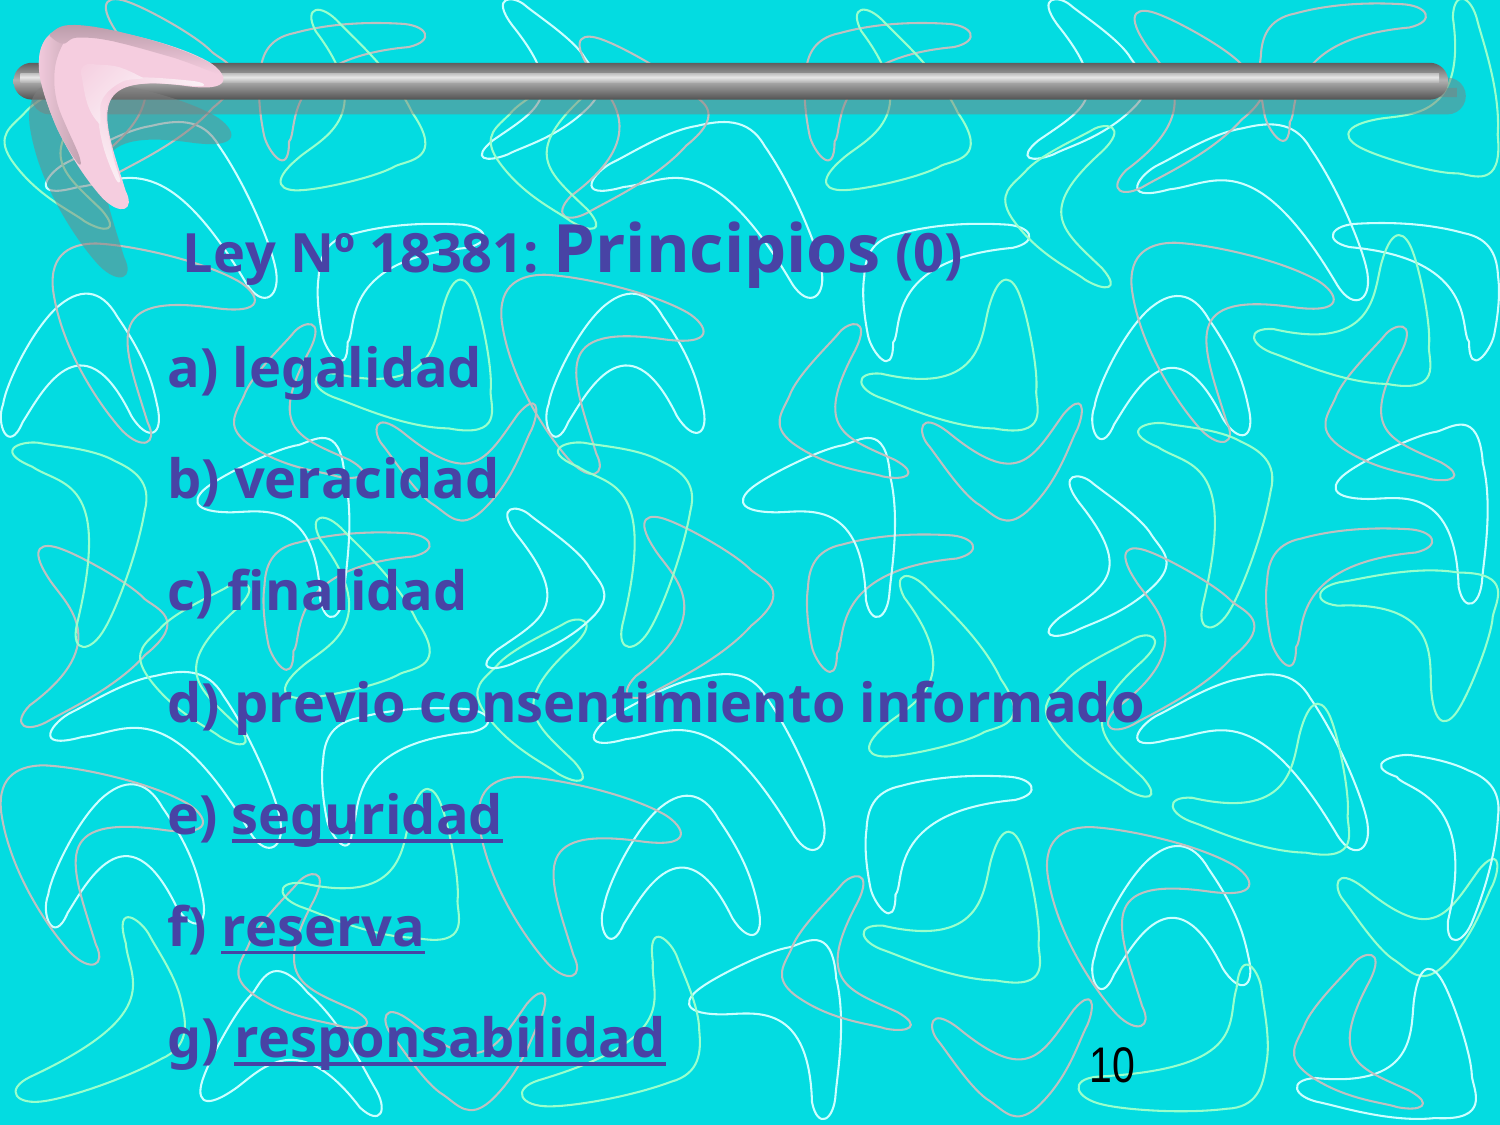

Ley Nº 18381: Principios (0)
a) legalidad
b) veracidad
c) finalidad
d) previo consentimiento informado
e) seguridad
f) reserva
g) responsabilidad
10